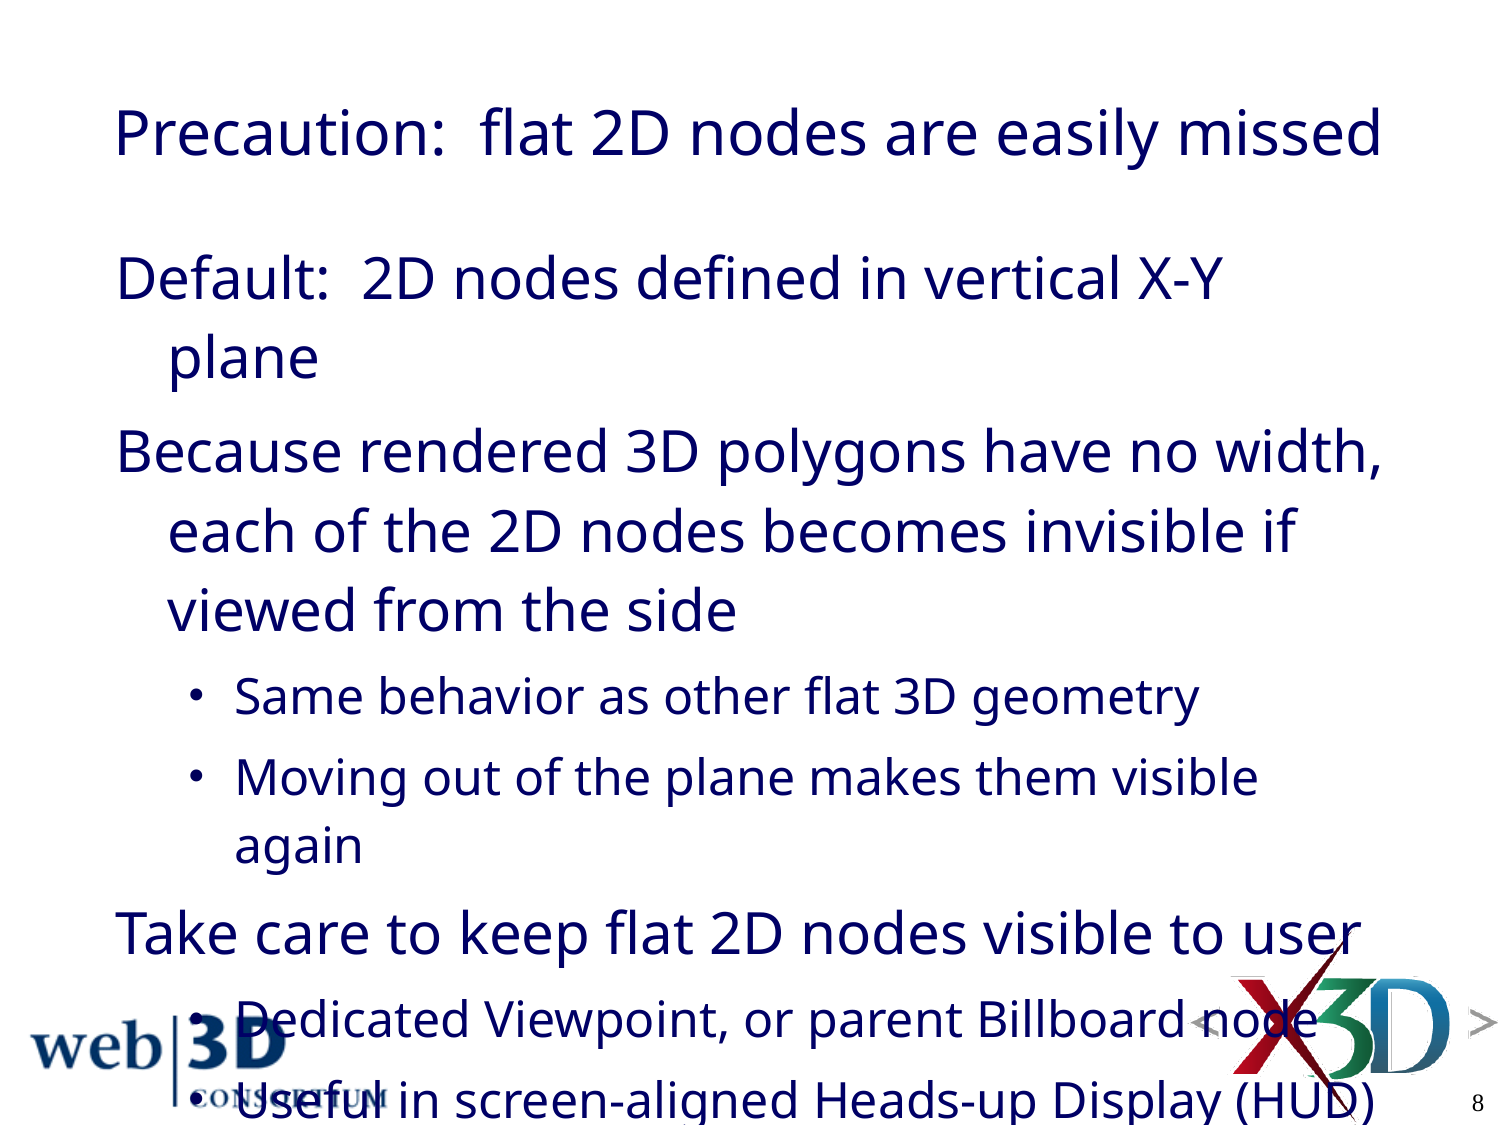

# Precaution: flat 2D nodes are easily missed
Default: 2D nodes defined in vertical X-Y plane
Because rendered 3D polygons have no width, each of the 2D nodes becomes invisible if viewed from the side
Same behavior as other flat 3D geometry
Moving out of the plane makes them visible again
Take care to keep flat 2D nodes visible to user
Dedicated Viewpoint, or parent Billboard node
Useful in screen-aligned Heads-up Display (HUD)
Points and lines remain visible from any angle